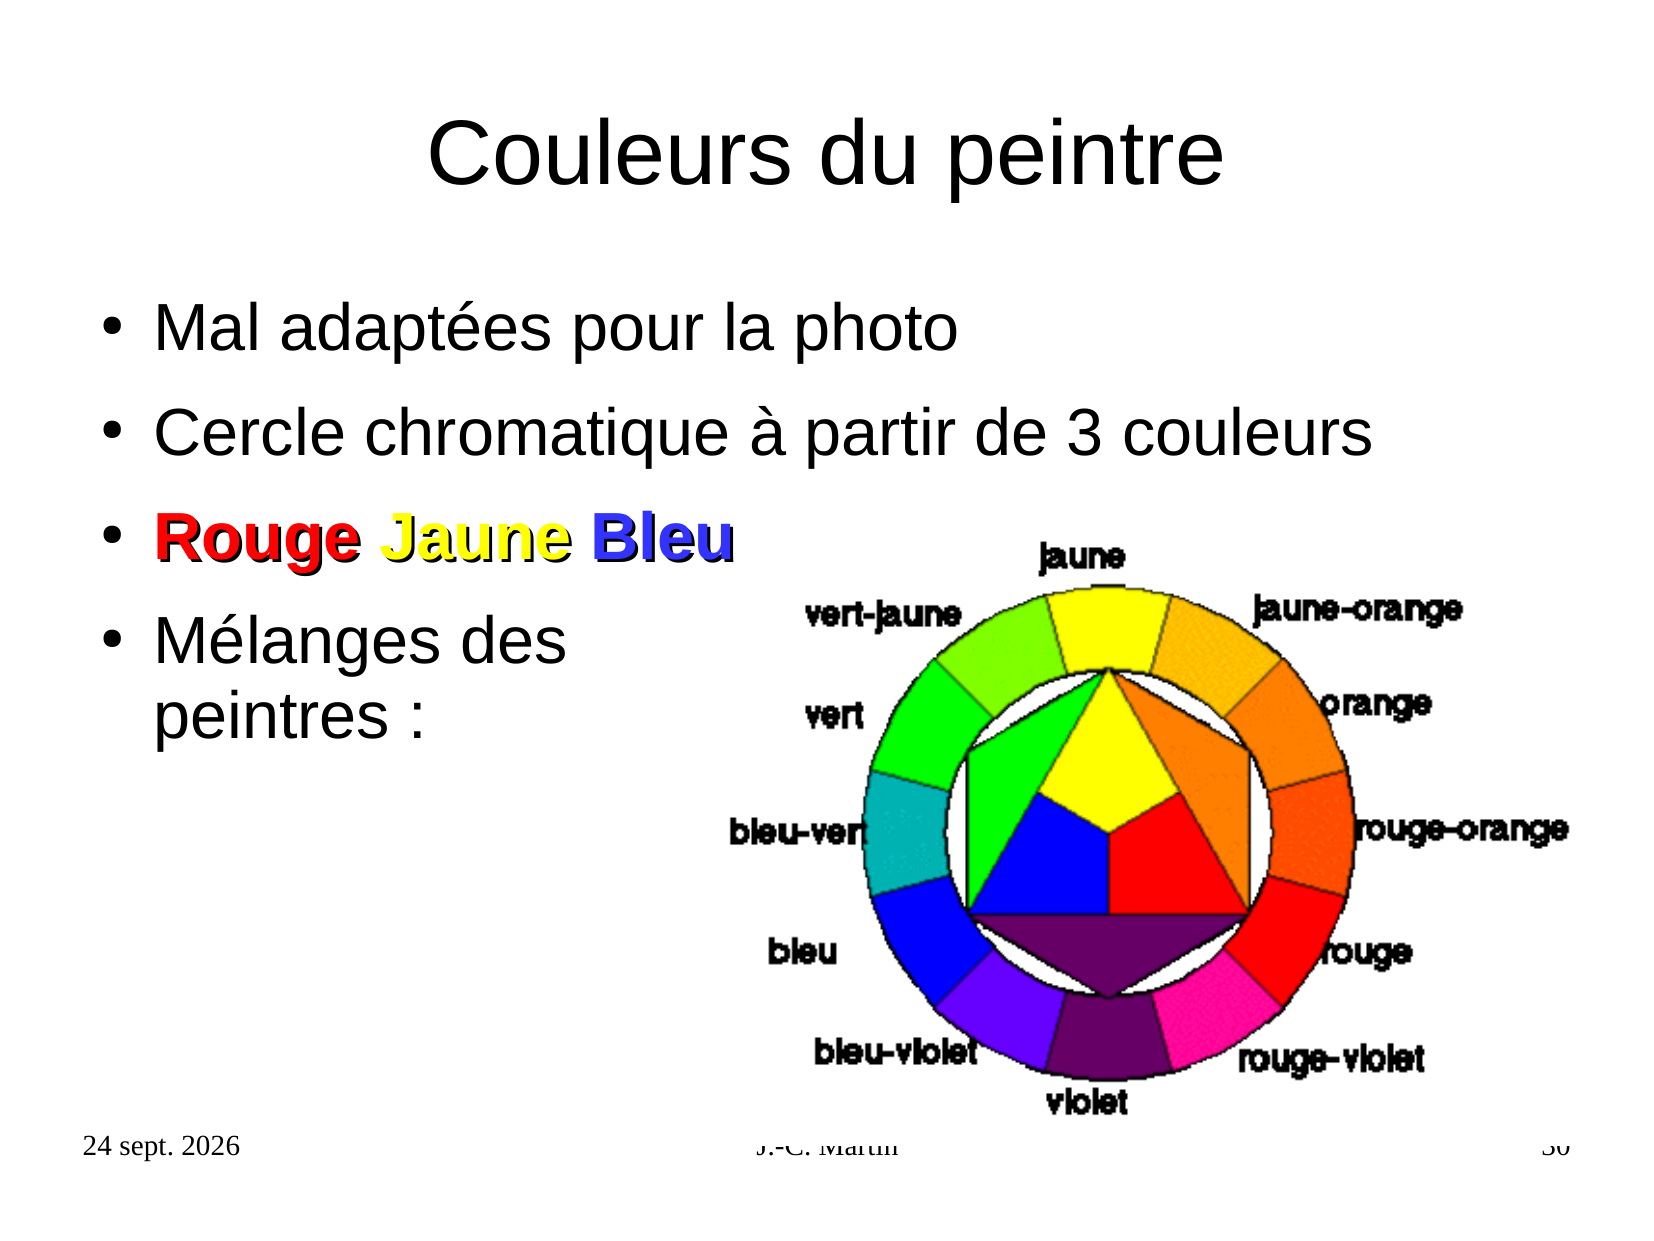

# Couleurs du peintre
Mal adaptées pour la photo
Cercle chromatique à partir de 3 couleurs
Rouge Jaune Bleu
Mélanges des
peintres :
J.-C. Martin
30